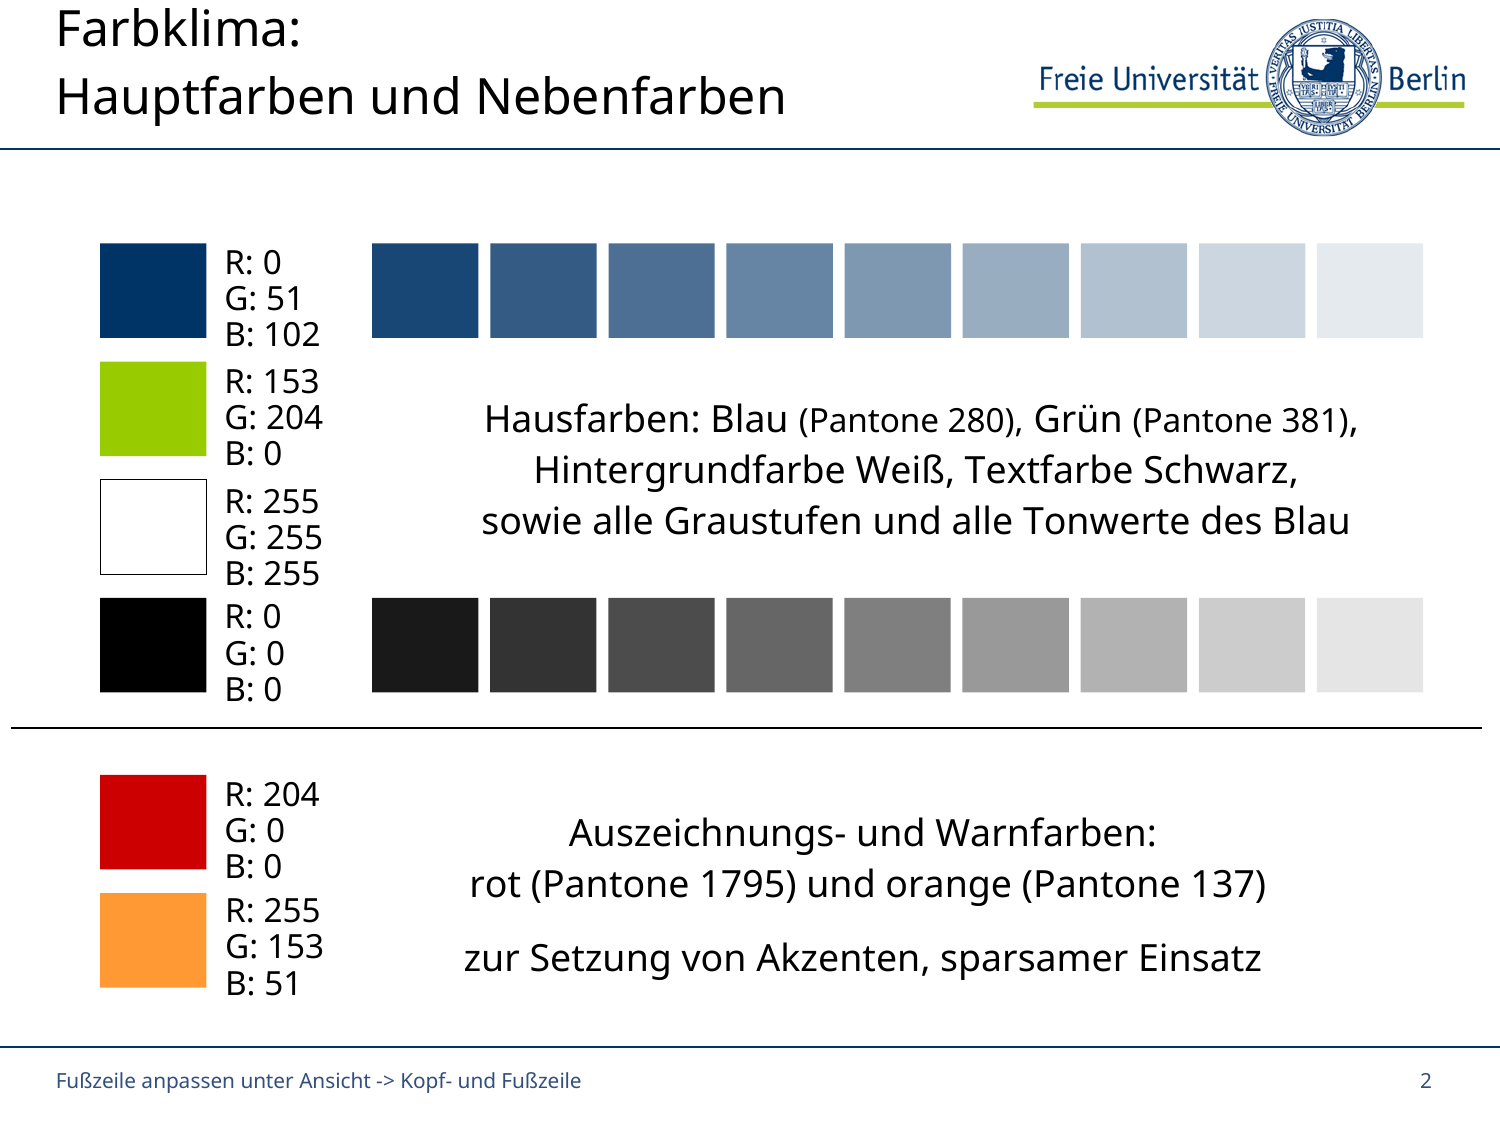

# Farbklima: Hauptfarben und Nebenfarben
R: 0
G: 51
B: 102
R: 153
G: 204
B: 0
Hausfarben: Blau (Pantone 280), Grün (Pantone 381),
Hintergrundfarbe Weiß, Textfarbe Schwarz,
sowie alle Graustufen und alle Tonwerte des Blau
R: 255
G: 255
B: 255
R: 0
G: 0
B: 0
R: 204
G: 0
B: 0
Auszeichnungs- und Warnfarben:
rot (Pantone 1795) und orange (Pantone 137)
zur Setzung von Akzenten, sparsamer Einsatz
R: 255
G: 153
B: 51
Fußzeile anpassen unter Ansicht -> Kopf- und Fußzeile
2